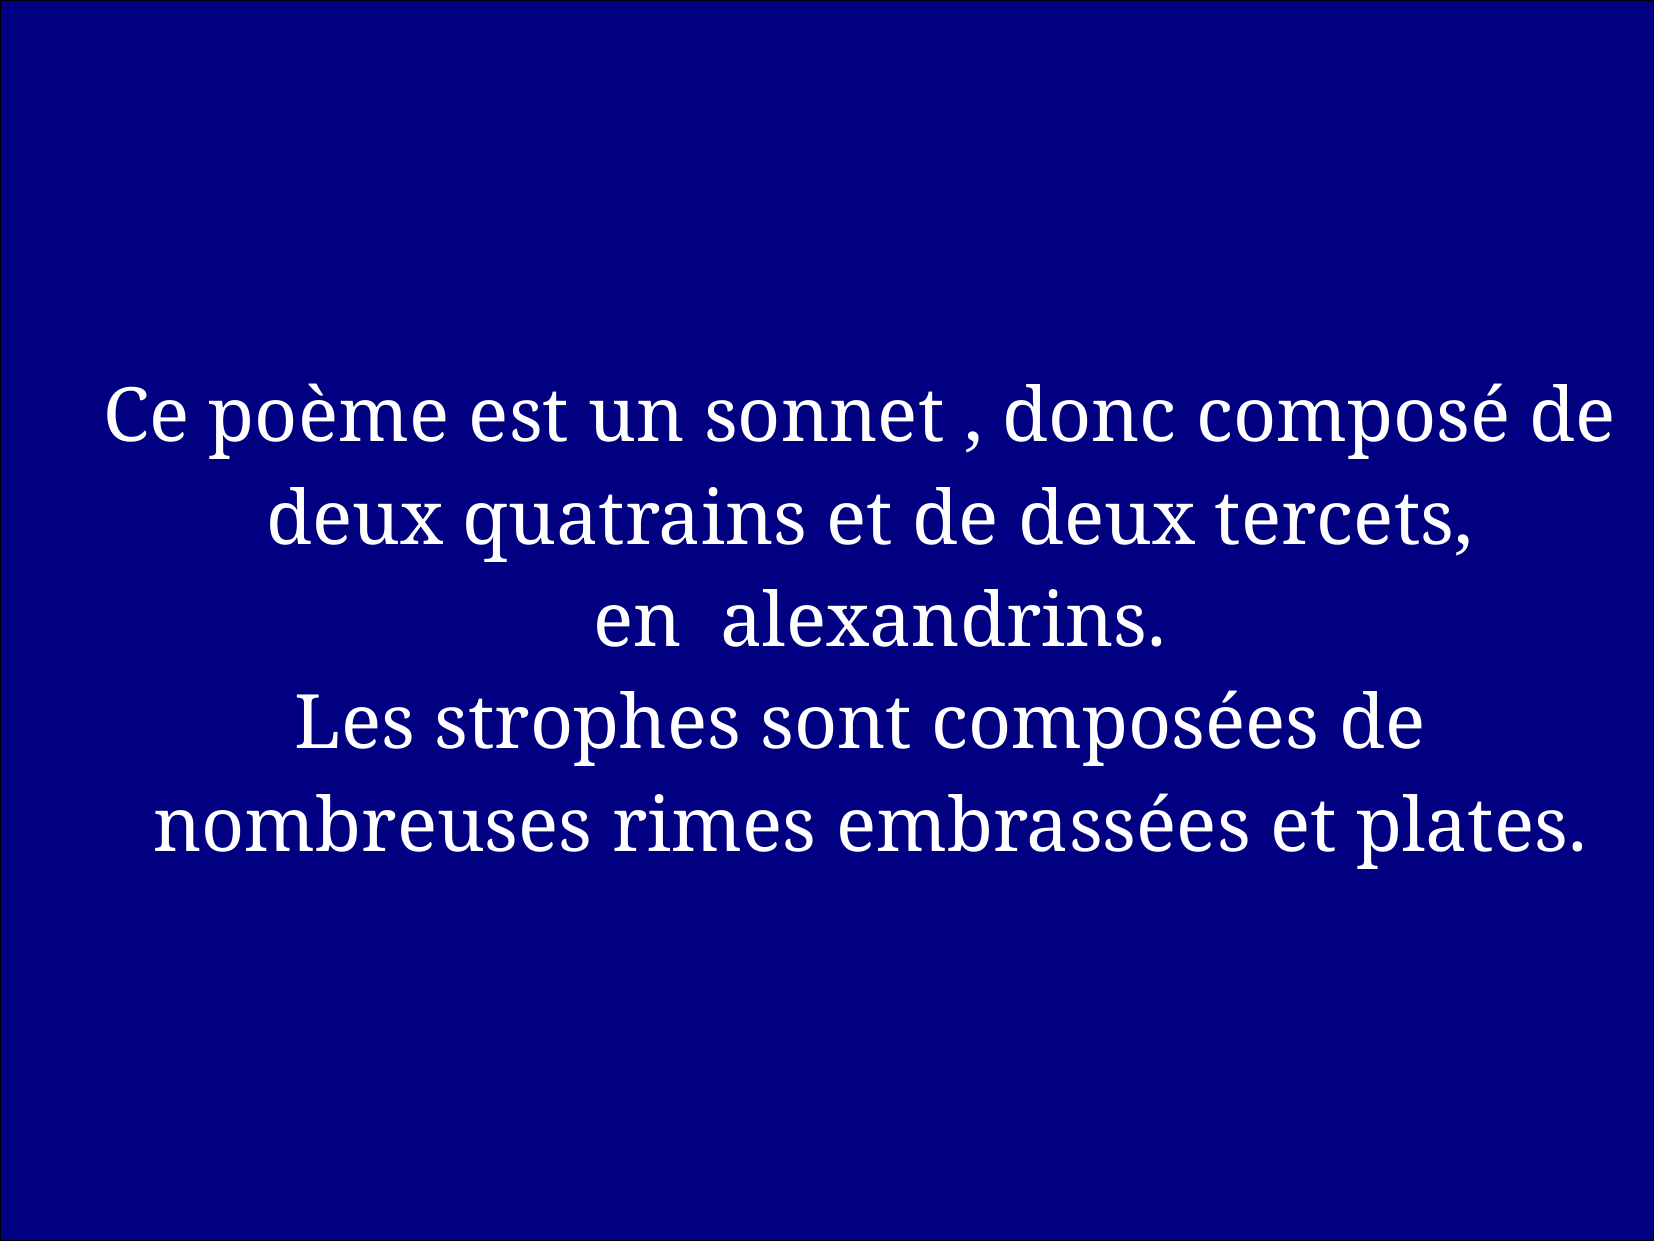

Ce poème est un sonnet , donc composé de
deux quatrains et de deux tercets,
 en alexandrins.
Les strophes sont composées de
nombreuses rimes embrassées et plates.